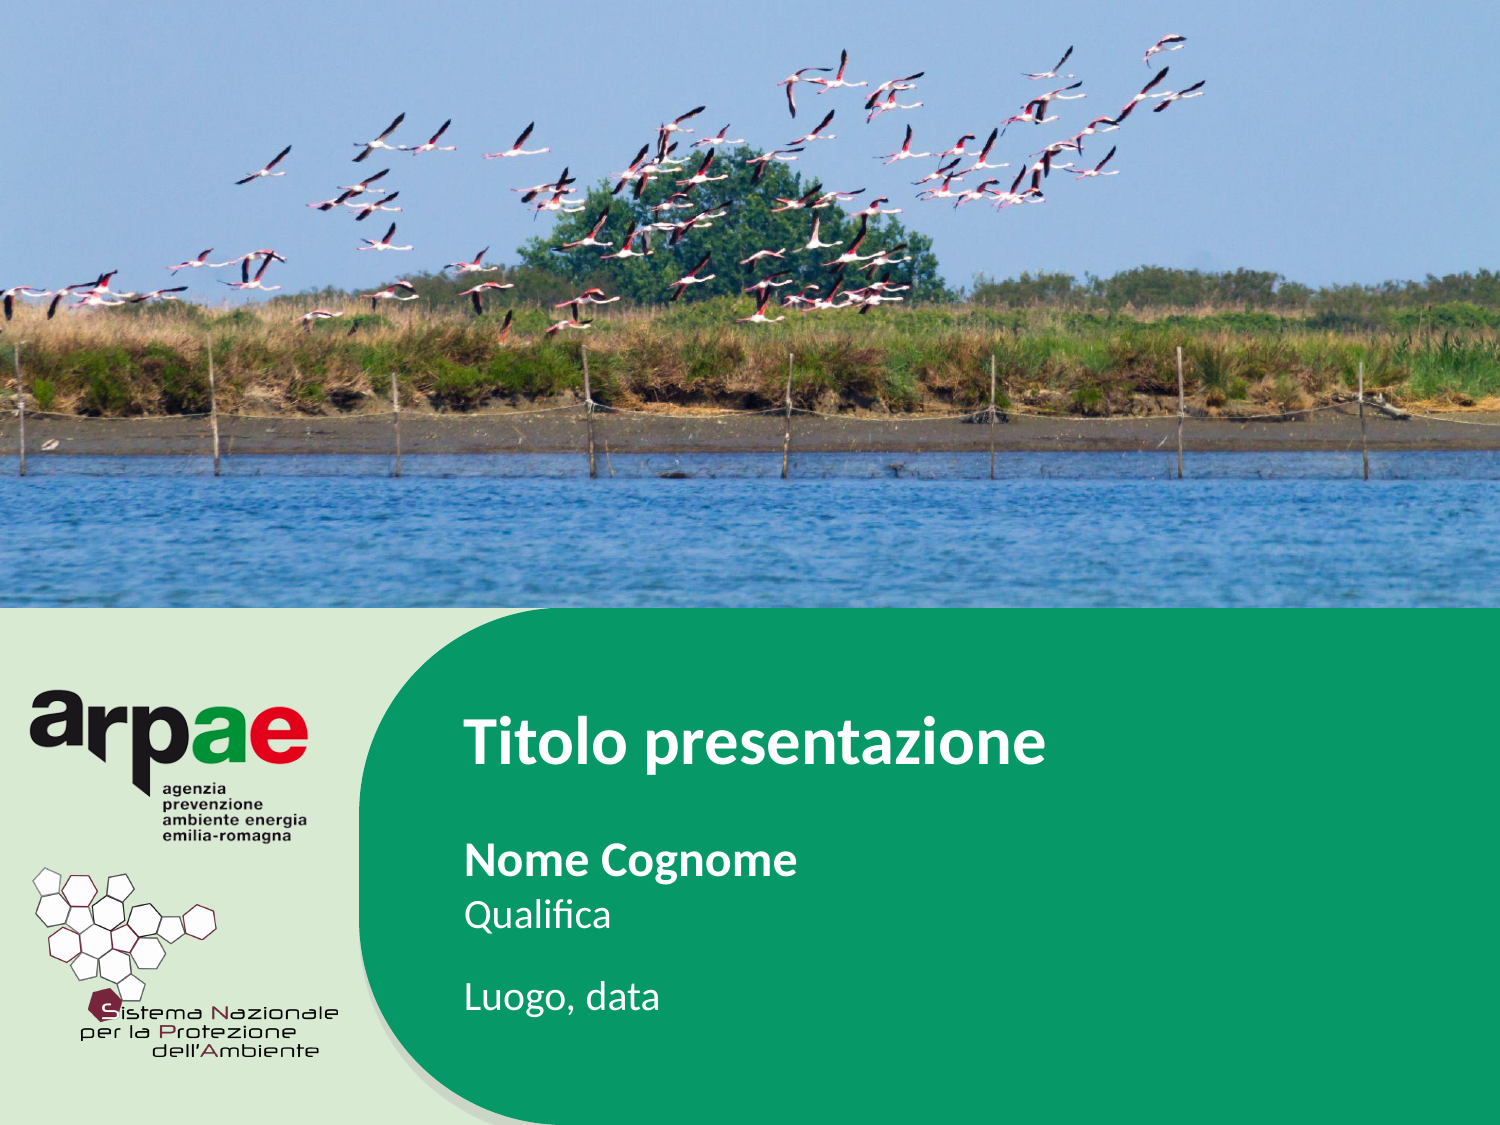

Titolo presentazione
Nome Cognome
Qualifica
Luogo, data